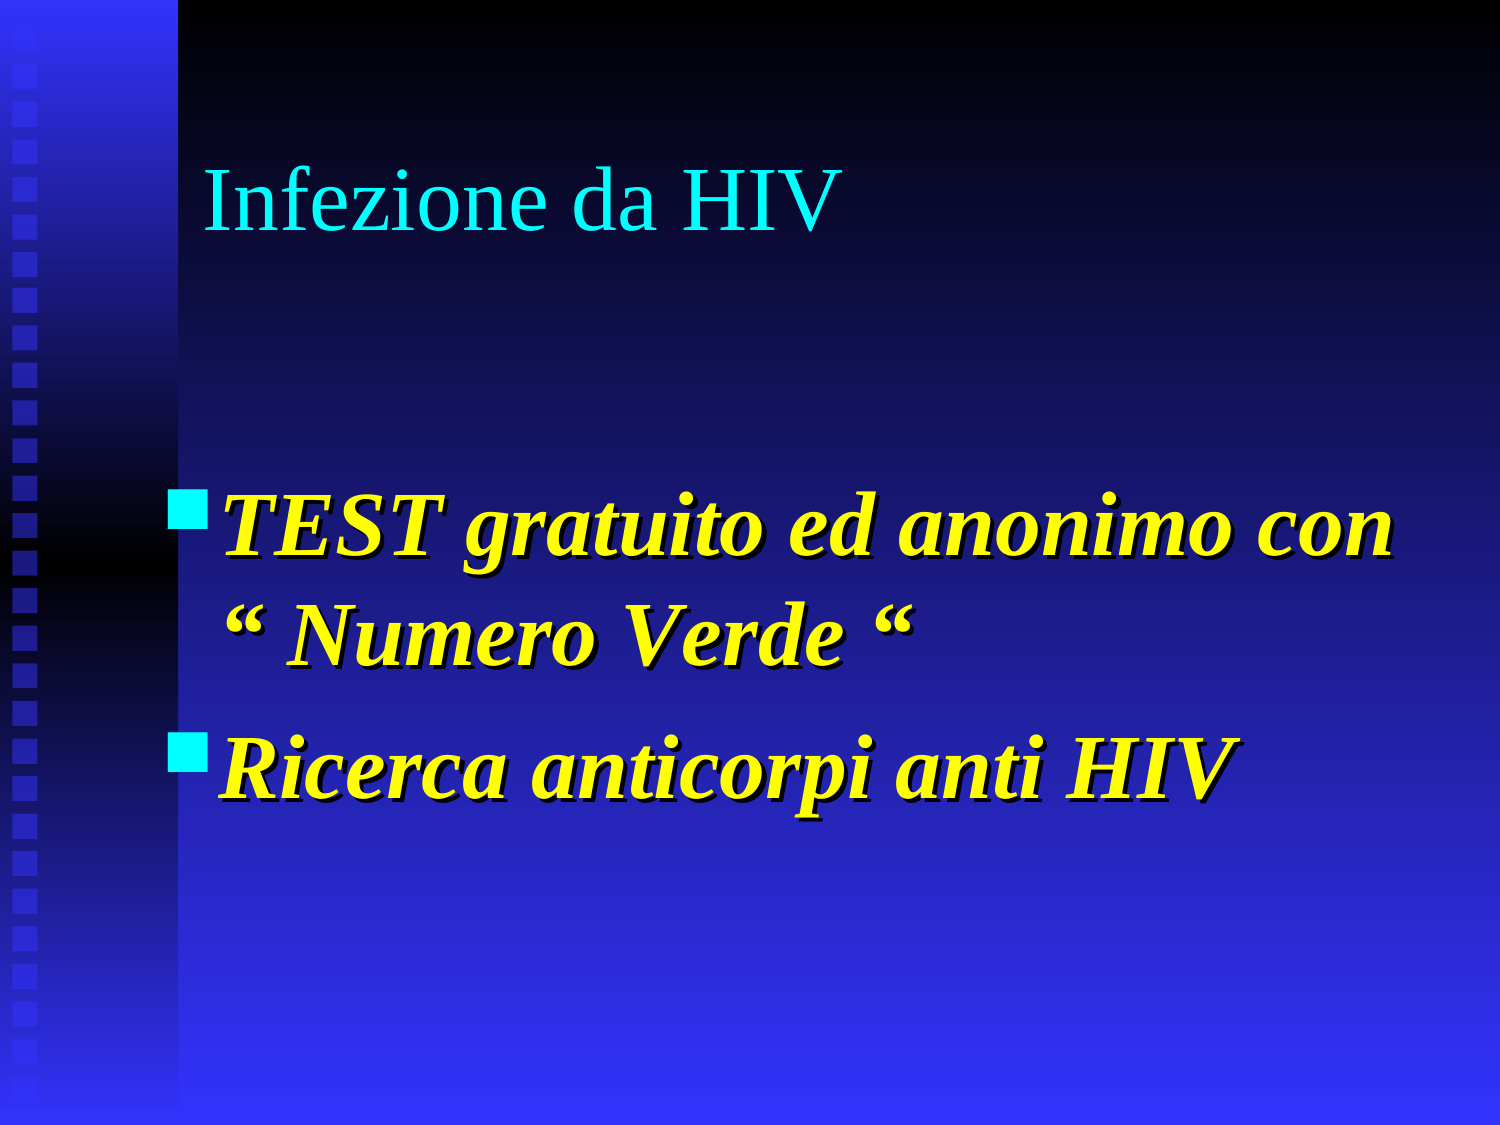

Infezione da HIV
TEST gratuito ed anonimo con “ Numero Verde “
Ricerca anticorpi anti HIV